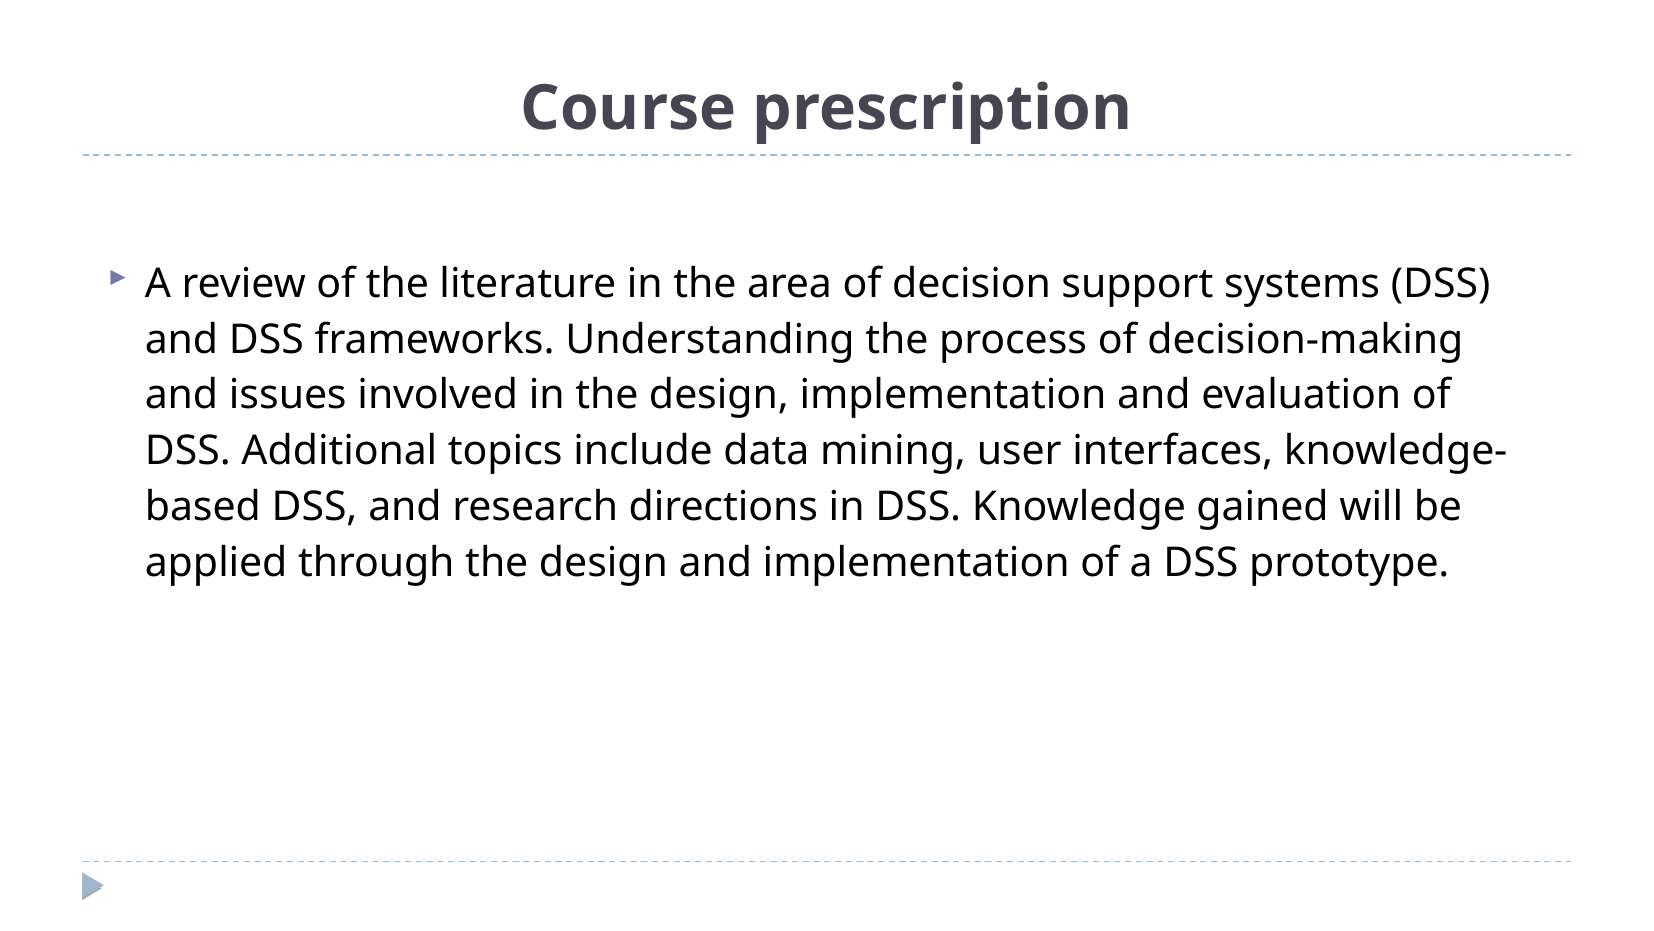

# Course prescription
A review of the literature in the area of decision support systems (DSS) and DSS frameworks. Understanding the process of decision-making and issues involved in the design, implementation and evaluation of DSS. Additional topics include data mining, user interfaces, knowledge-based DSS, and research directions in DSS. Knowledge gained will be applied through the design and implementation of a DSS prototype.